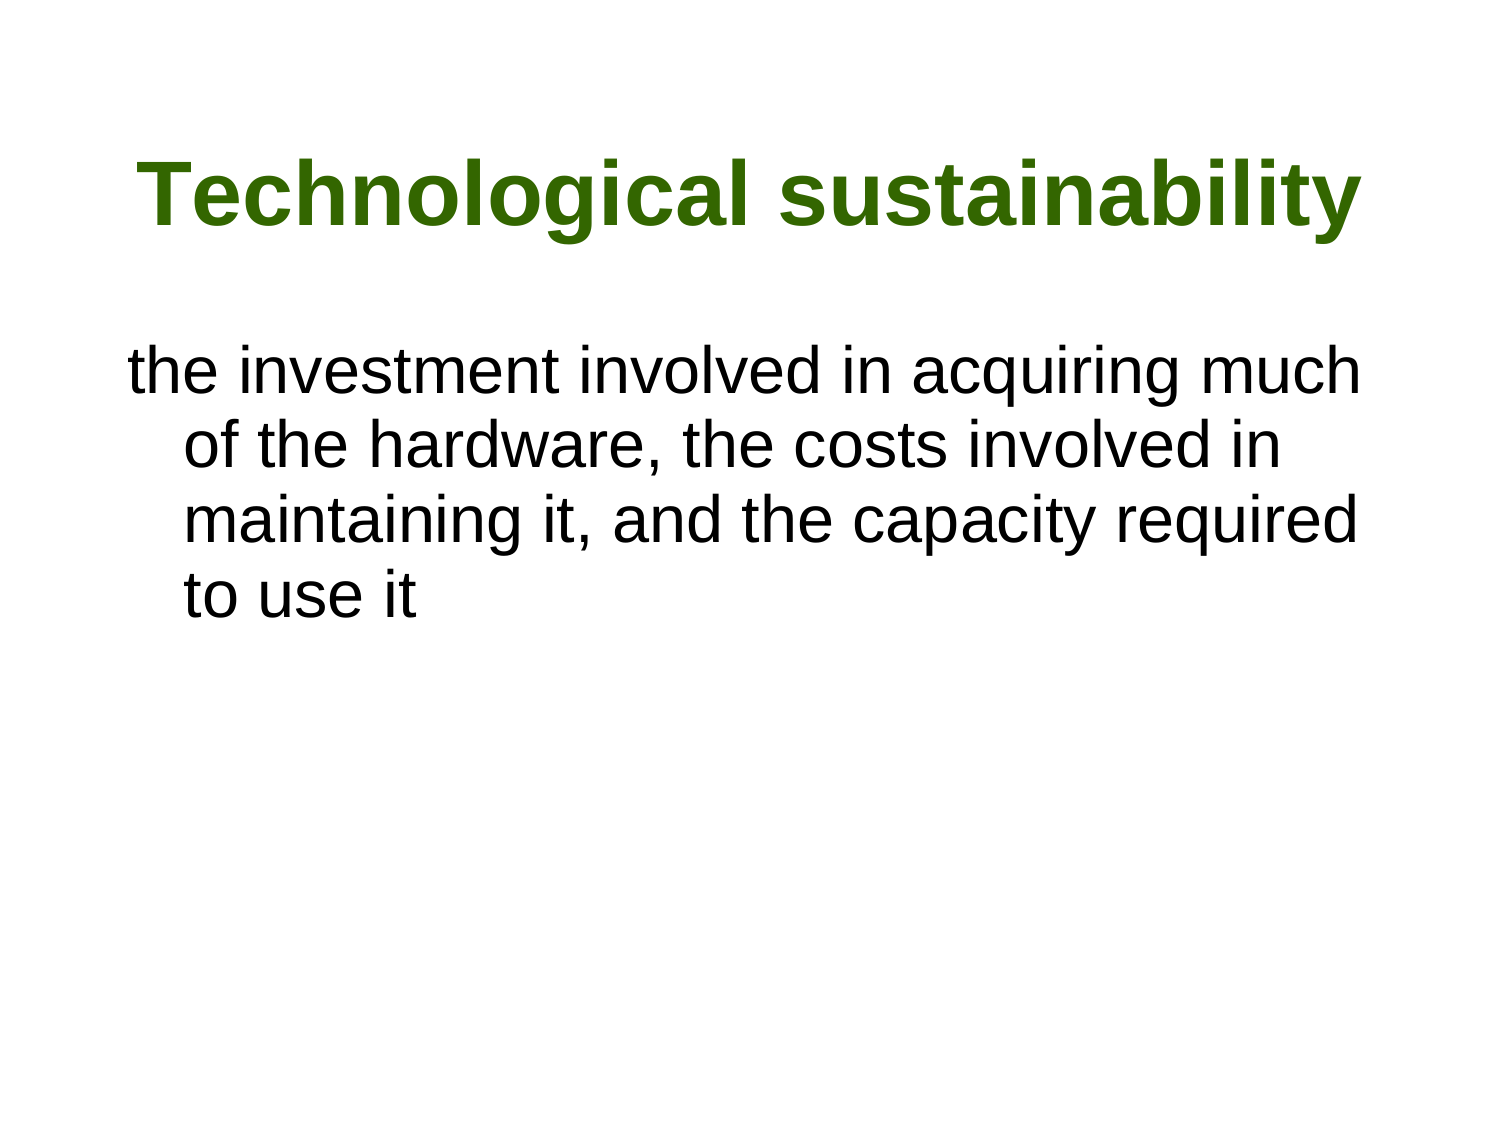

# Technological sustainability
the investment involved in acquiring much of the hardware, the costs involved in maintaining it, and the capacity required to use it